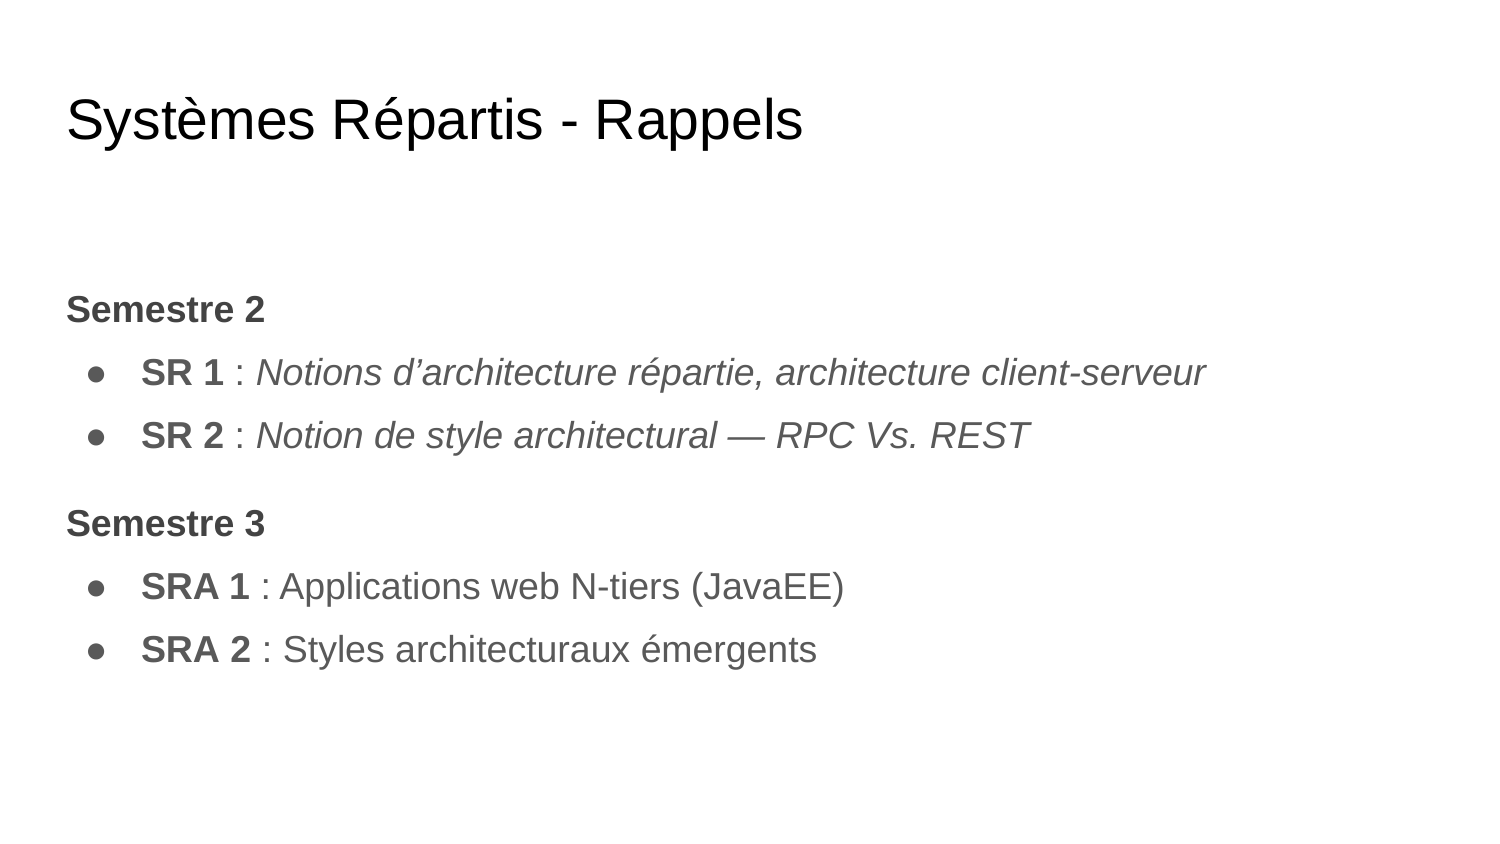

# Systèmes Répartis - Rappels
Semestre 2
SR 1 : Notions d’architecture répartie, architecture client-serveur
SR 2 : Notion de style architectural — RPC Vs. REST
Semestre 3
SRA 1 : Applications web N-tiers (JavaEE)
SRA 2 : Styles architecturaux émergents